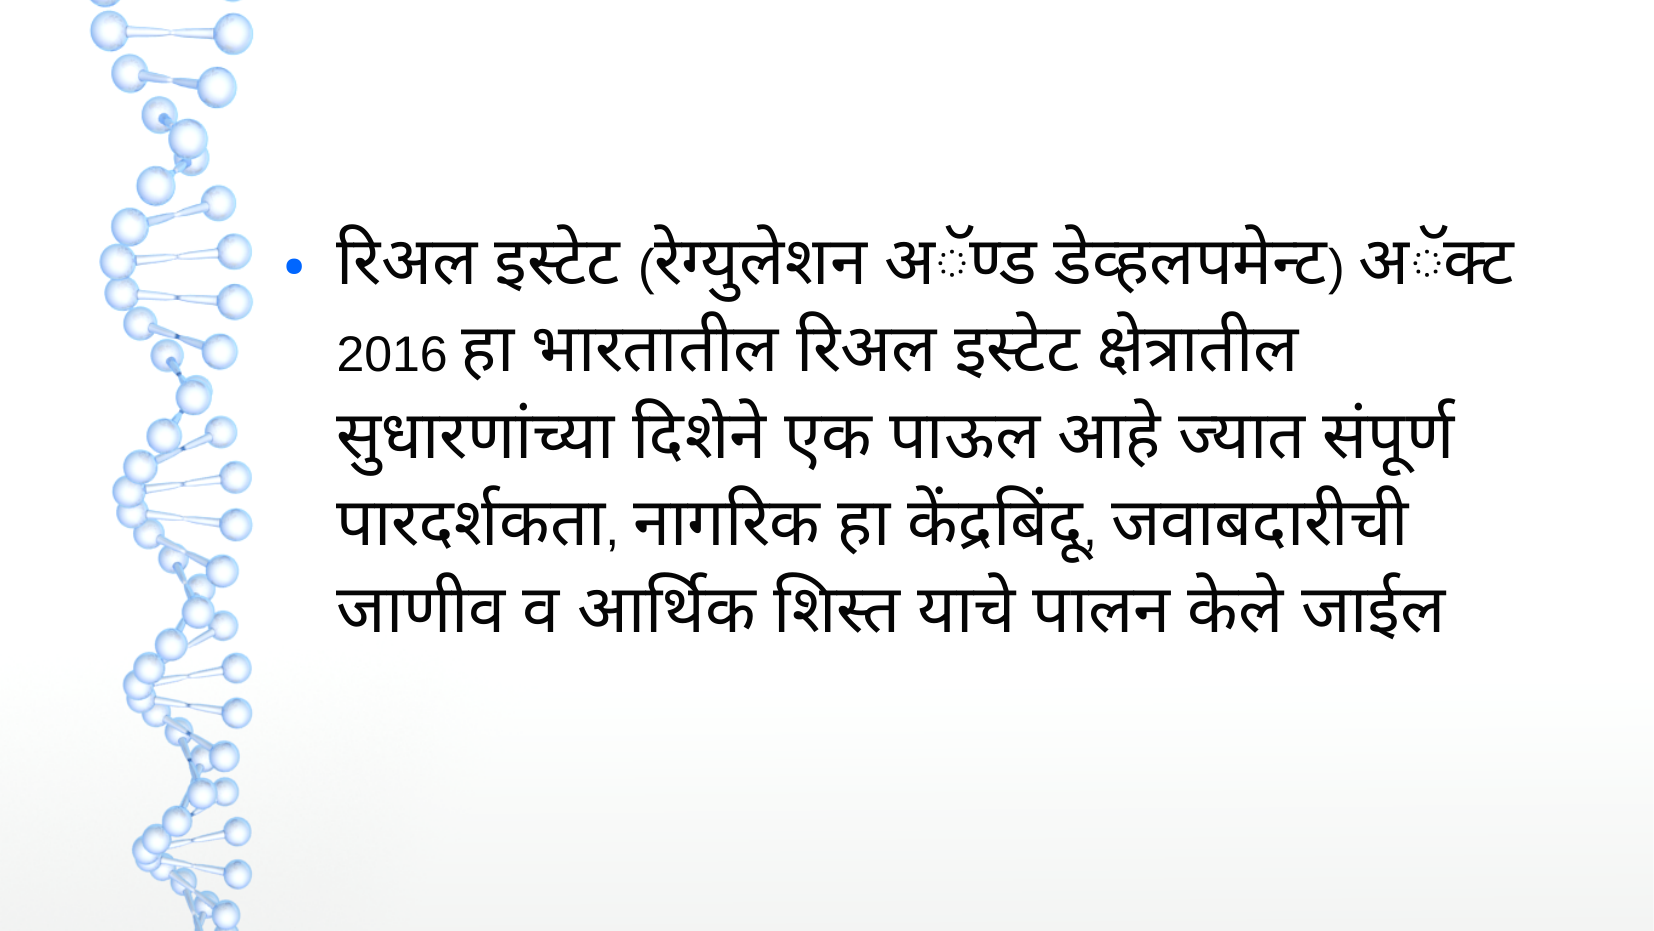

# रिअल इस्टेट (रेग्युलेशन अॅण्ड डेव्हलपमेन्ट) अॅक्ट 2016 हा भारतातील रिअल इस्टेट क्षेत्रातील सुधारणांच्या दिशेने एक पाऊल आहे ज्यात संपूर्ण पारदर्शकता, नागरिक हा केंद्रबिंदू, जवाबदारीची जाणीव व आर्थिक शिस्त याचे पालन केले जाईल